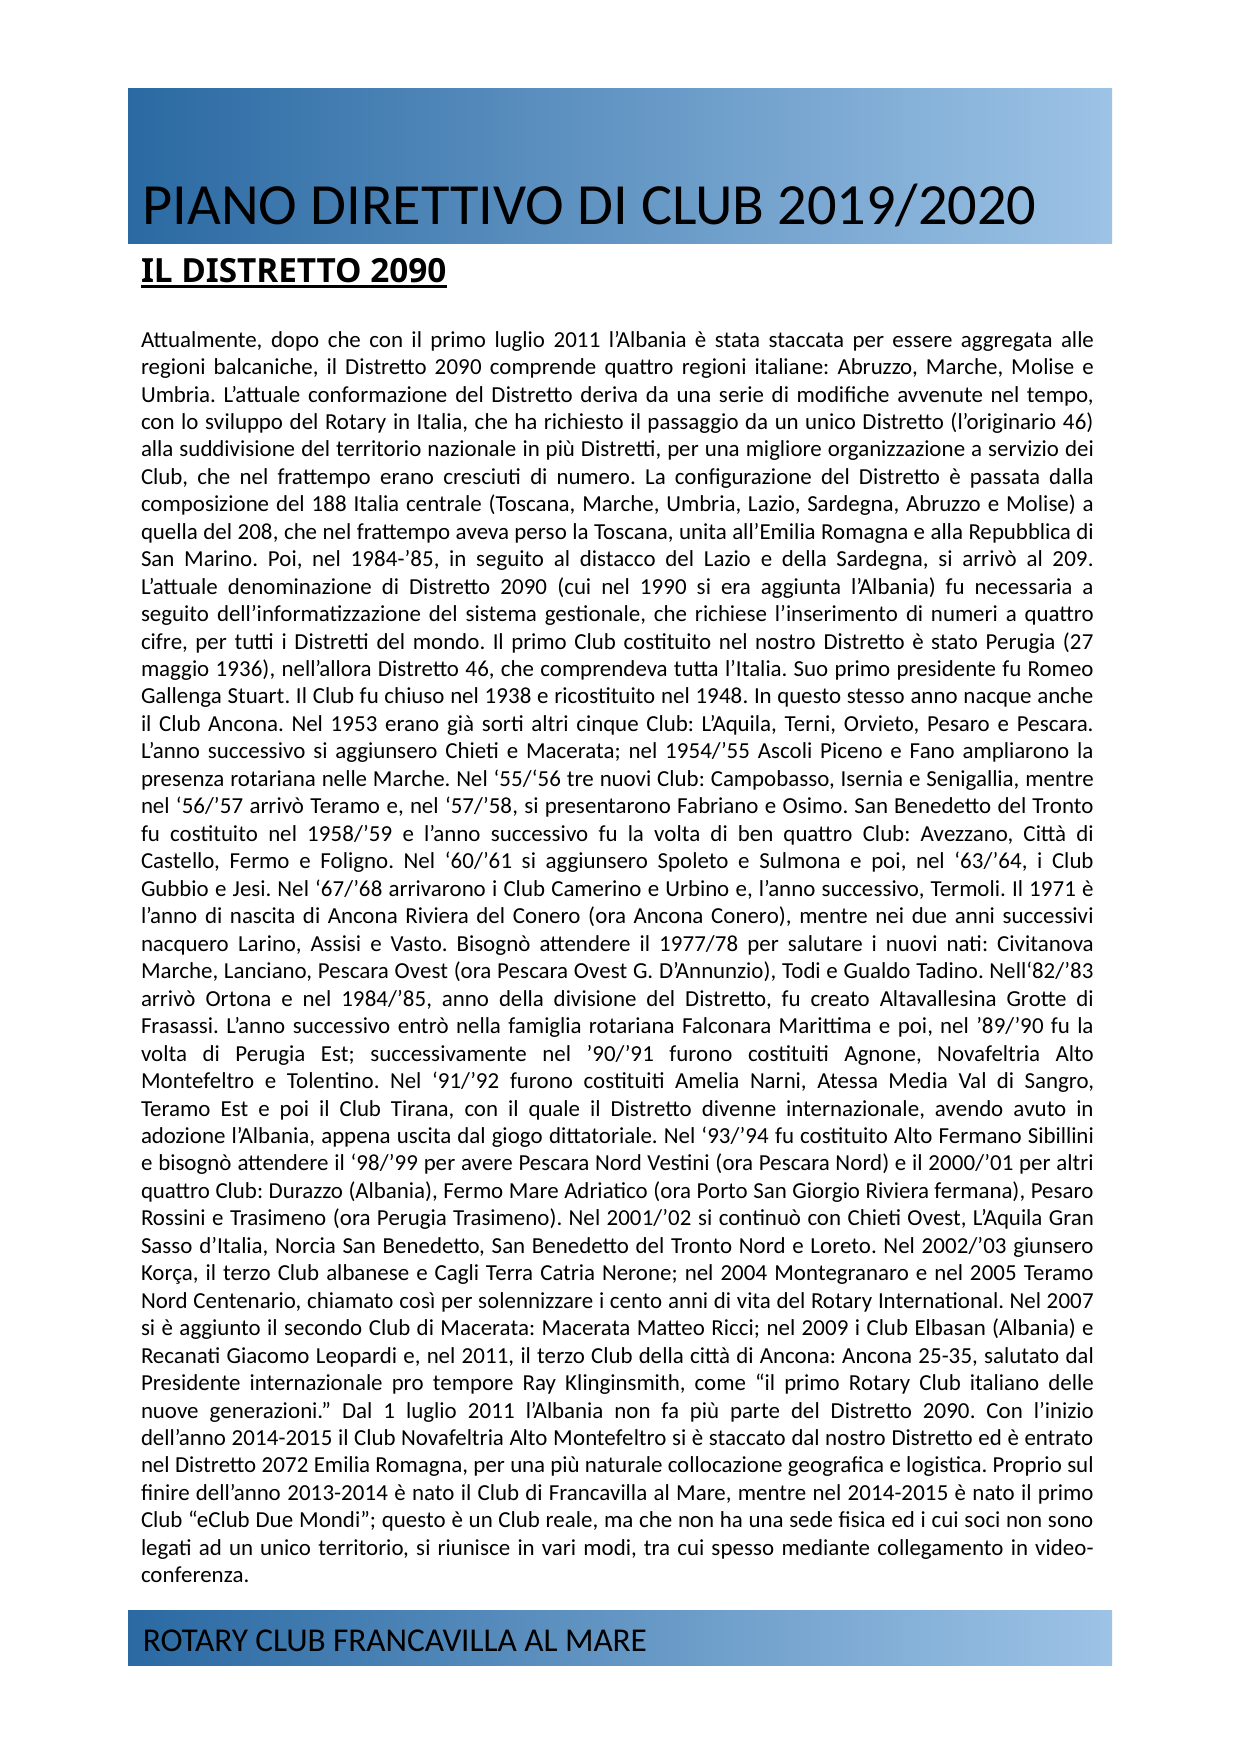

PIANO DIRETTIVO DI CLUB 2019/2020
IL DISTRETTO 2090
Attualmente, dopo che con il primo luglio 2011 l’Albania è stata staccata per essere aggregata alle regioni balcaniche, il Distretto 2090 comprende quattro regioni italiane: Abruzzo, Marche, Molise e Umbria. L’attuale conformazione del Distretto deriva da una serie di modifiche avvenute nel tempo, con lo sviluppo del Rotary in Italia, che ha richiesto il passaggio da un unico Distretto (l’originario 46) alla suddivisione del territorio nazionale in più Distretti, per una migliore organizzazione a servizio dei Club, che nel frattempo erano cresciuti di numero. La configurazione del Distretto è passata dalla composizione del 188 Italia centrale (Toscana, Marche, Umbria, Lazio, Sardegna, Abruzzo e Molise) a quella del 208, che nel frattempo aveva perso la Toscana, unita all’Emilia Romagna e alla Repubblica di San Marino. Poi, nel 1984-’85, in seguito al distacco del Lazio e della Sardegna, si arrivò al 209. L’attuale denominazione di Distretto 2090 (cui nel 1990 si era aggiunta l’Albania) fu necessaria a seguito dell’informatizzazione del sistema gestionale, che richiese l’inserimento di numeri a quattro cifre, per tutti i Distretti del mondo. Il primo Club costituito nel nostro Distretto è stato Perugia (27 maggio 1936), nell’allora Distretto 46, che comprendeva tutta l’Italia. Suo primo presidente fu Romeo Gallenga Stuart. Il Club fu chiuso nel 1938 e ricostituito nel 1948. In questo stesso anno nacque anche il Club Ancona. Nel 1953 erano già sorti altri cinque Club: L’Aquila, Terni, Orvieto, Pesaro e Pescara. L’anno successivo si aggiunsero Chieti e Macerata; nel 1954/’55 Ascoli Piceno e Fano ampliarono la presenza rotariana nelle Marche. Nel ‘55/‘56 tre nuovi Club: Campobasso, Isernia e Senigallia, mentre nel ‘56/’57 arrivò Teramo e, nel ‘57/’58, si presentarono Fabriano e Osimo. San Benedetto del Tronto fu costituito nel 1958/’59 e l’anno successivo fu la volta di ben quattro Club: Avezzano, Città di Castello, Fermo e Foligno. Nel ‘60/’61 si aggiunsero Spoleto e Sulmona e poi, nel ‘63/’64, i Club Gubbio e Jesi. Nel ‘67/’68 arrivarono i Club Camerino e Urbino e, l’anno successivo, Termoli. Il 1971 è l’anno di nascita di Ancona Riviera del Conero (ora Ancona Conero), mentre nei due anni successivi nacquero Larino, Assisi e Vasto. Bisognò attendere il 1977/78 per salutare i nuovi nati: Civitanova Marche, Lanciano, Pescara Ovest (ora Pescara Ovest G. D’Annunzio), Todi e Gualdo Tadino. Nell‘82/’83 arrivò Ortona e nel 1984/’85, anno della divisione del Distretto, fu creato Altavallesina Grotte di Frasassi. L’anno successivo entrò nella famiglia rotariana Falconara Marittima e poi, nel ’89/’90 fu la volta di Perugia Est; successivamente nel ’90/’91 furono costituiti Agnone, Novafeltria Alto Montefeltro e Tolentino. Nel ‘91/’92 furono costituiti Amelia Narni, Atessa Media Val di Sangro, Teramo Est e poi il Club Tirana, con il quale il Distretto divenne internazionale, avendo avuto in adozione l’Albania, appena uscita dal giogo dittatoriale. Nel ‘93/’94 fu costituito Alto Fermano Sibillini e bisognò attendere il ‘98/’99 per avere Pescara Nord Vestini (ora Pescara Nord) e il 2000/’01 per altri quattro Club: Durazzo (Albania), Fermo Mare Adriatico (ora Porto San Giorgio Riviera fermana), Pesaro Rossini e Trasimeno (ora Perugia Trasimeno). Nel 2001/’02 si continuò con Chieti Ovest, L’Aquila Gran Sasso d’Italia, Norcia San Benedetto, San Benedetto del Tronto Nord e Loreto. Nel 2002/’03 giunsero Korça, il terzo Club albanese e Cagli Terra Catria Nerone; nel 2004 Montegranaro e nel 2005 Teramo Nord Centenario, chiamato così per solennizzare i cento anni di vita del Rotary International. Nel 2007 si è aggiunto il secondo Club di Macerata: Macerata Matteo Ricci; nel 2009 i Club Elbasan (Albania) e Recanati Giacomo Leopardi e, nel 2011, il terzo Club della città di Ancona: Ancona 25-35, salutato dal Presidente internazionale pro tempore Ray Klinginsmith, come “il primo Rotary Club italiano delle nuove generazioni.” Dal 1 luglio 2011 l’Albania non fa più parte del Distretto 2090. Con l’inizio dell’anno 2014-2015 il Club Novafeltria Alto Montefeltro si è staccato dal nostro Distretto ed è entrato nel Distretto 2072 Emilia Romagna, per una più naturale collocazione geografica e logistica. Proprio sul finire dell’anno 2013-2014 è nato il Club di Francavilla al Mare, mentre nel 2014-2015 è nato il primo Club “eClub Due Mondi”; questo è un Club reale, ma che non ha una sede fisica ed i cui soci non sono legati ad un unico territorio, si riunisce in vari modi, tra cui spesso mediante collegamento in video-conferenza.
ROTARY CLUB FRANCAVILLA AL MARE